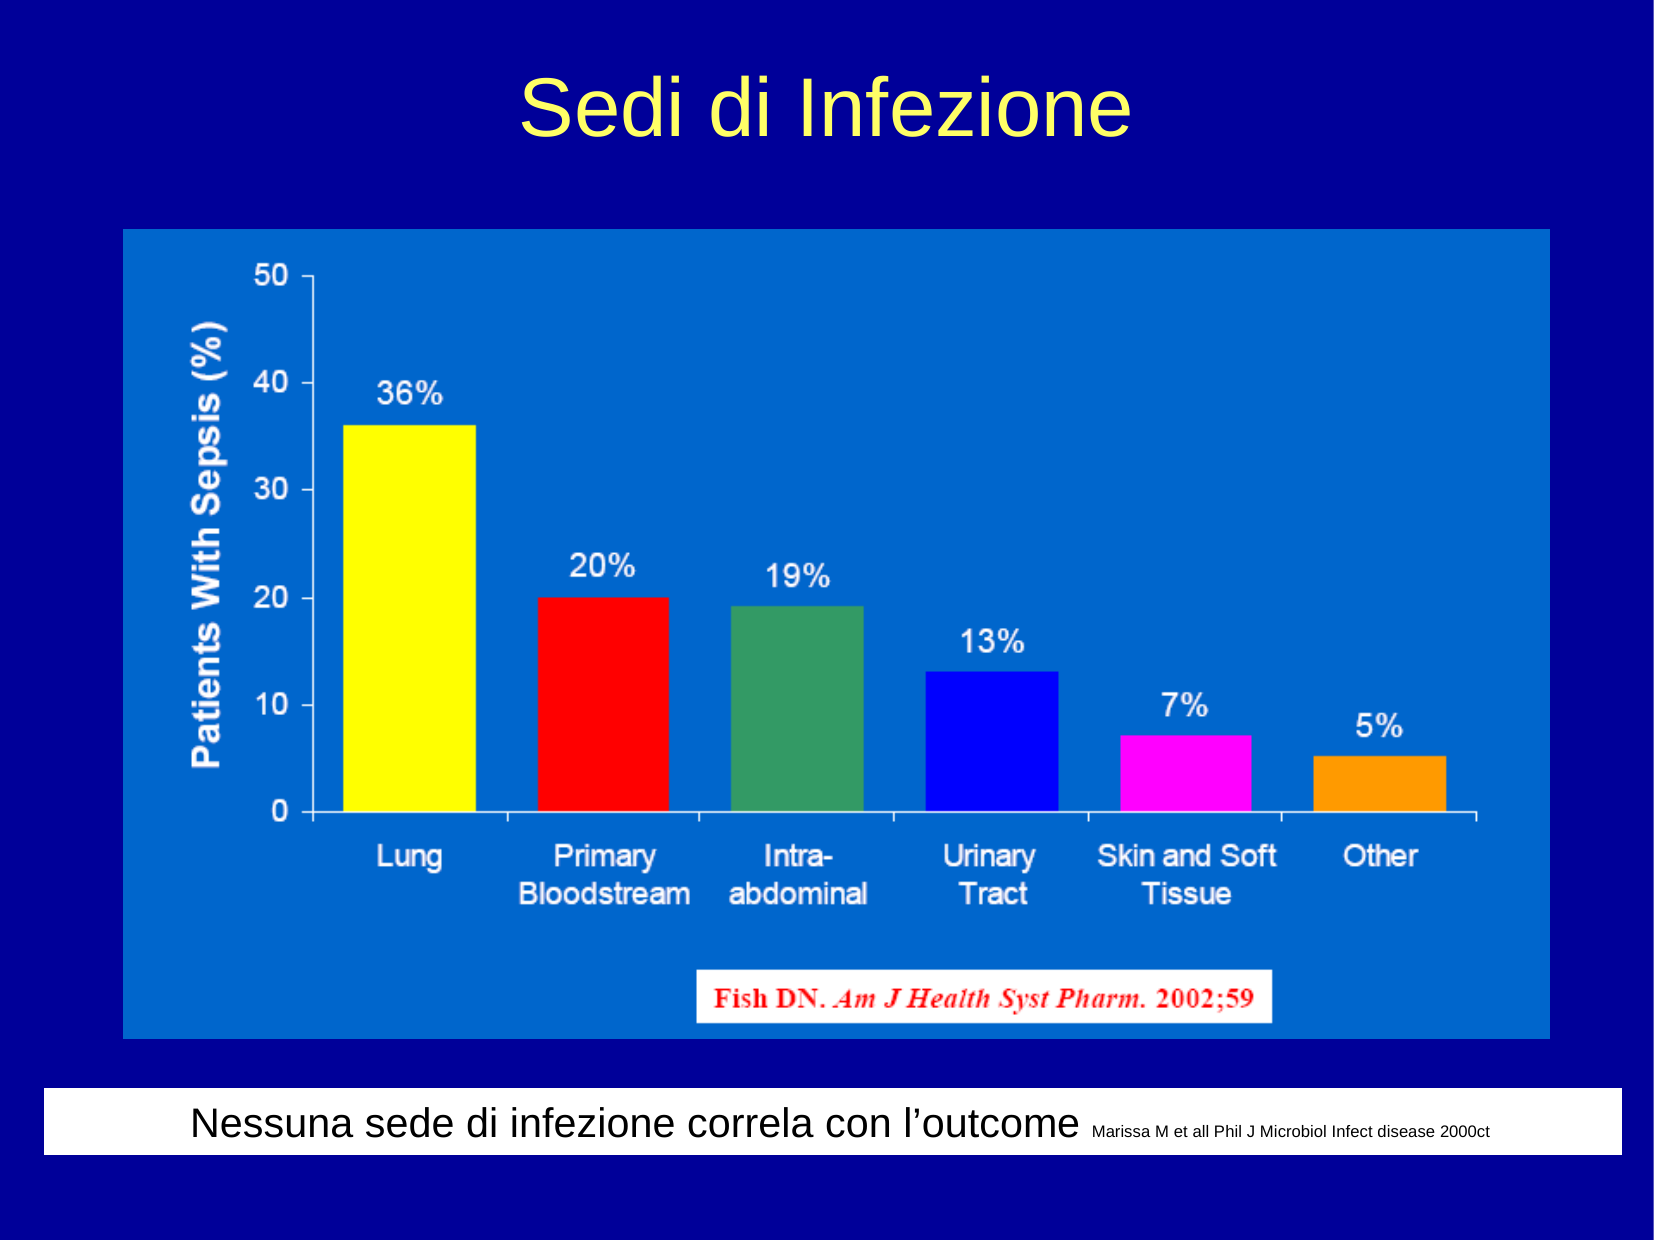

# Sedi di Infezione
Nessuna sede di infezione correla con l’outcome Marissa M et all Phil J Microbiol Infect disease 2000ct